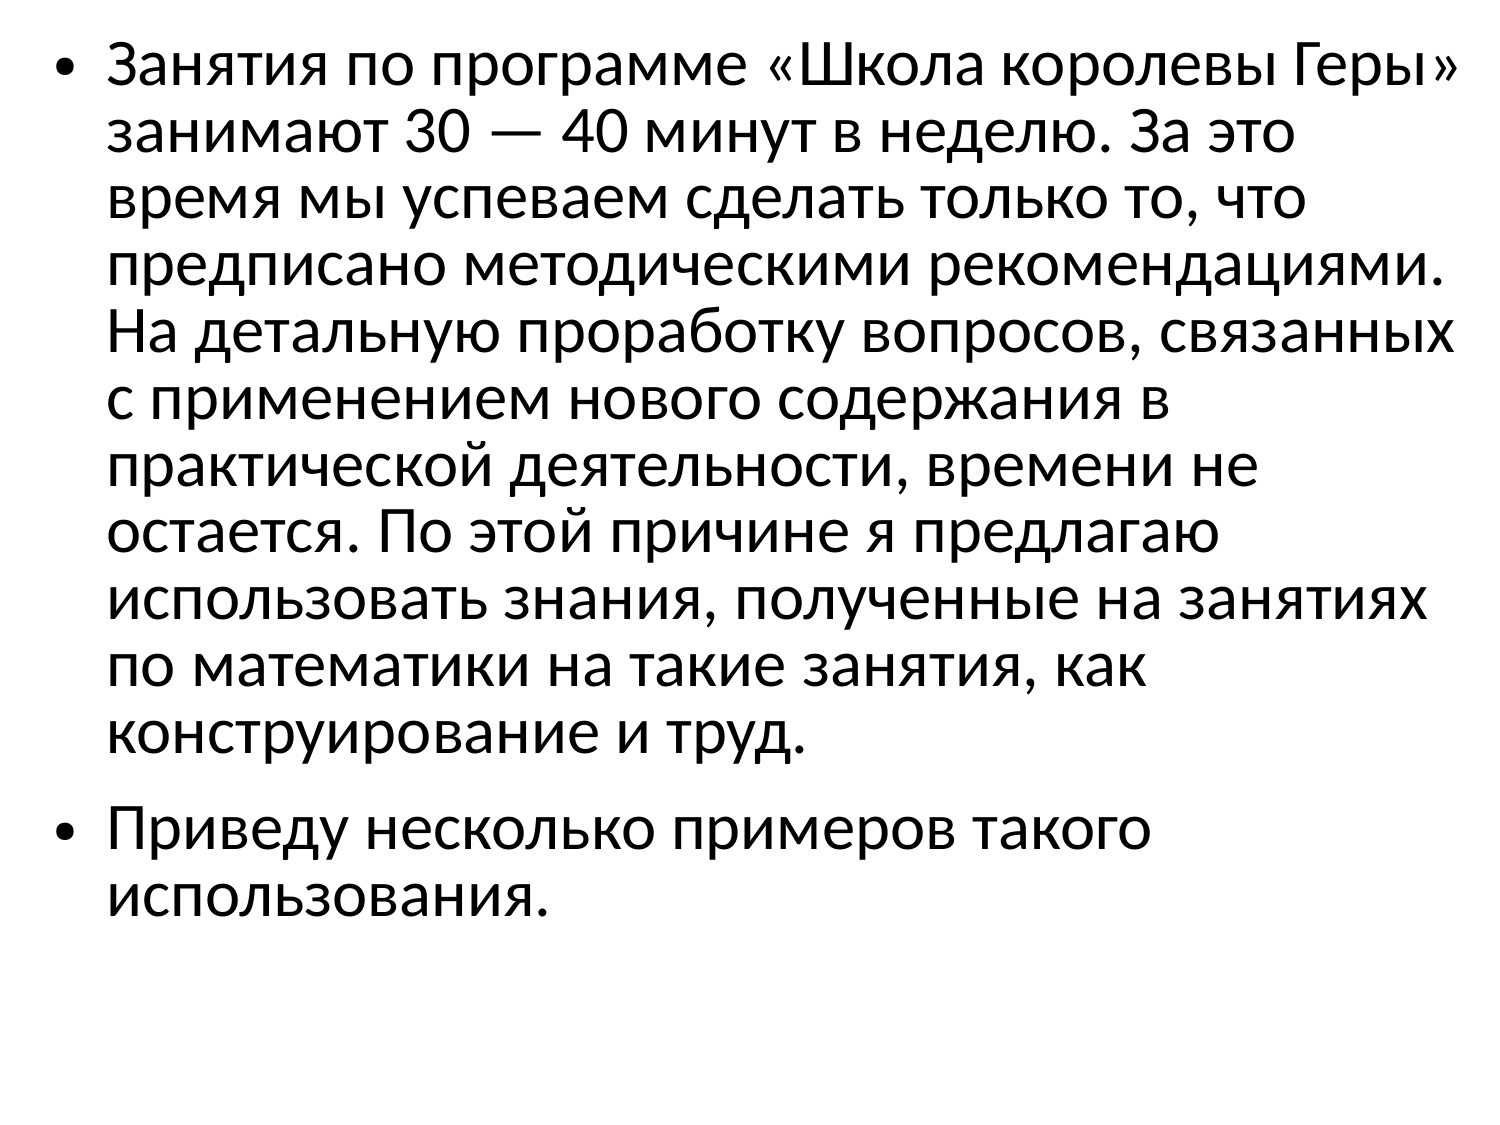

# Занятия по программе «Школа королевы Геры» занимают 30 — 40 минут в неделю. За это время мы успеваем сделать только то, что предписано методическими рекомендациями. На детальную проработку вопросов, связанных с применением нового содержания в практической деятельности, времени не остается. По этой причине я предлагаю использовать знания, полученные на занятиях по математики на такие занятия, как конструирование и труд.
Приведу несколько примеров такого использования.